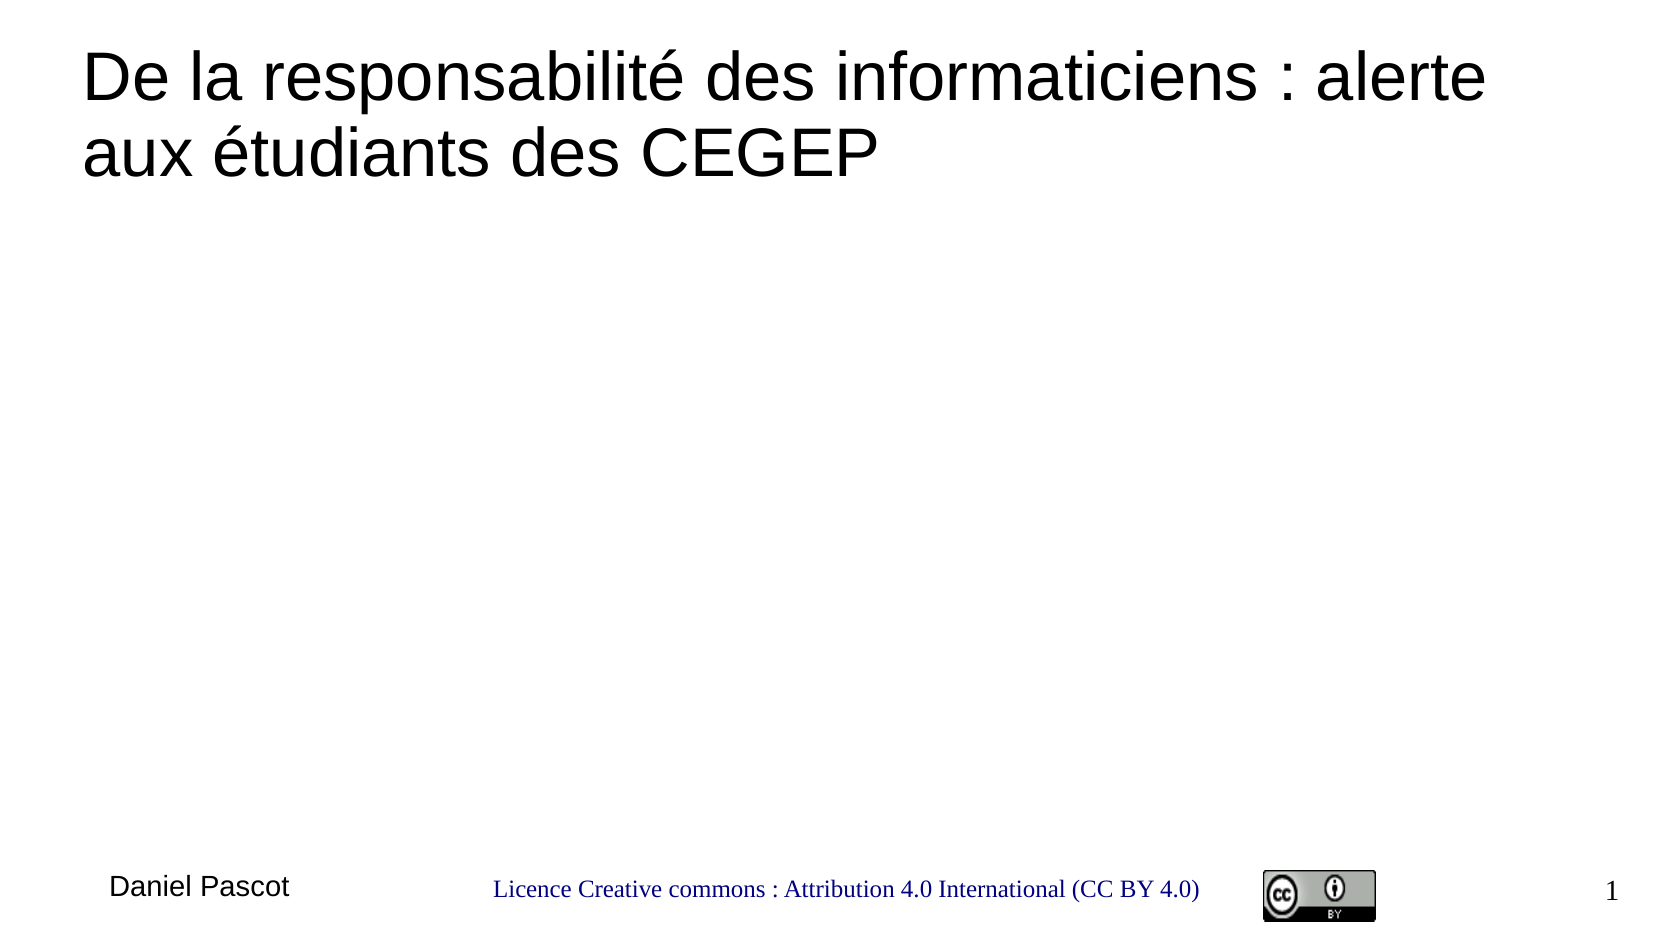

# De la responsabilité des informaticiens : alerte aux étudiants des CEGEP
1